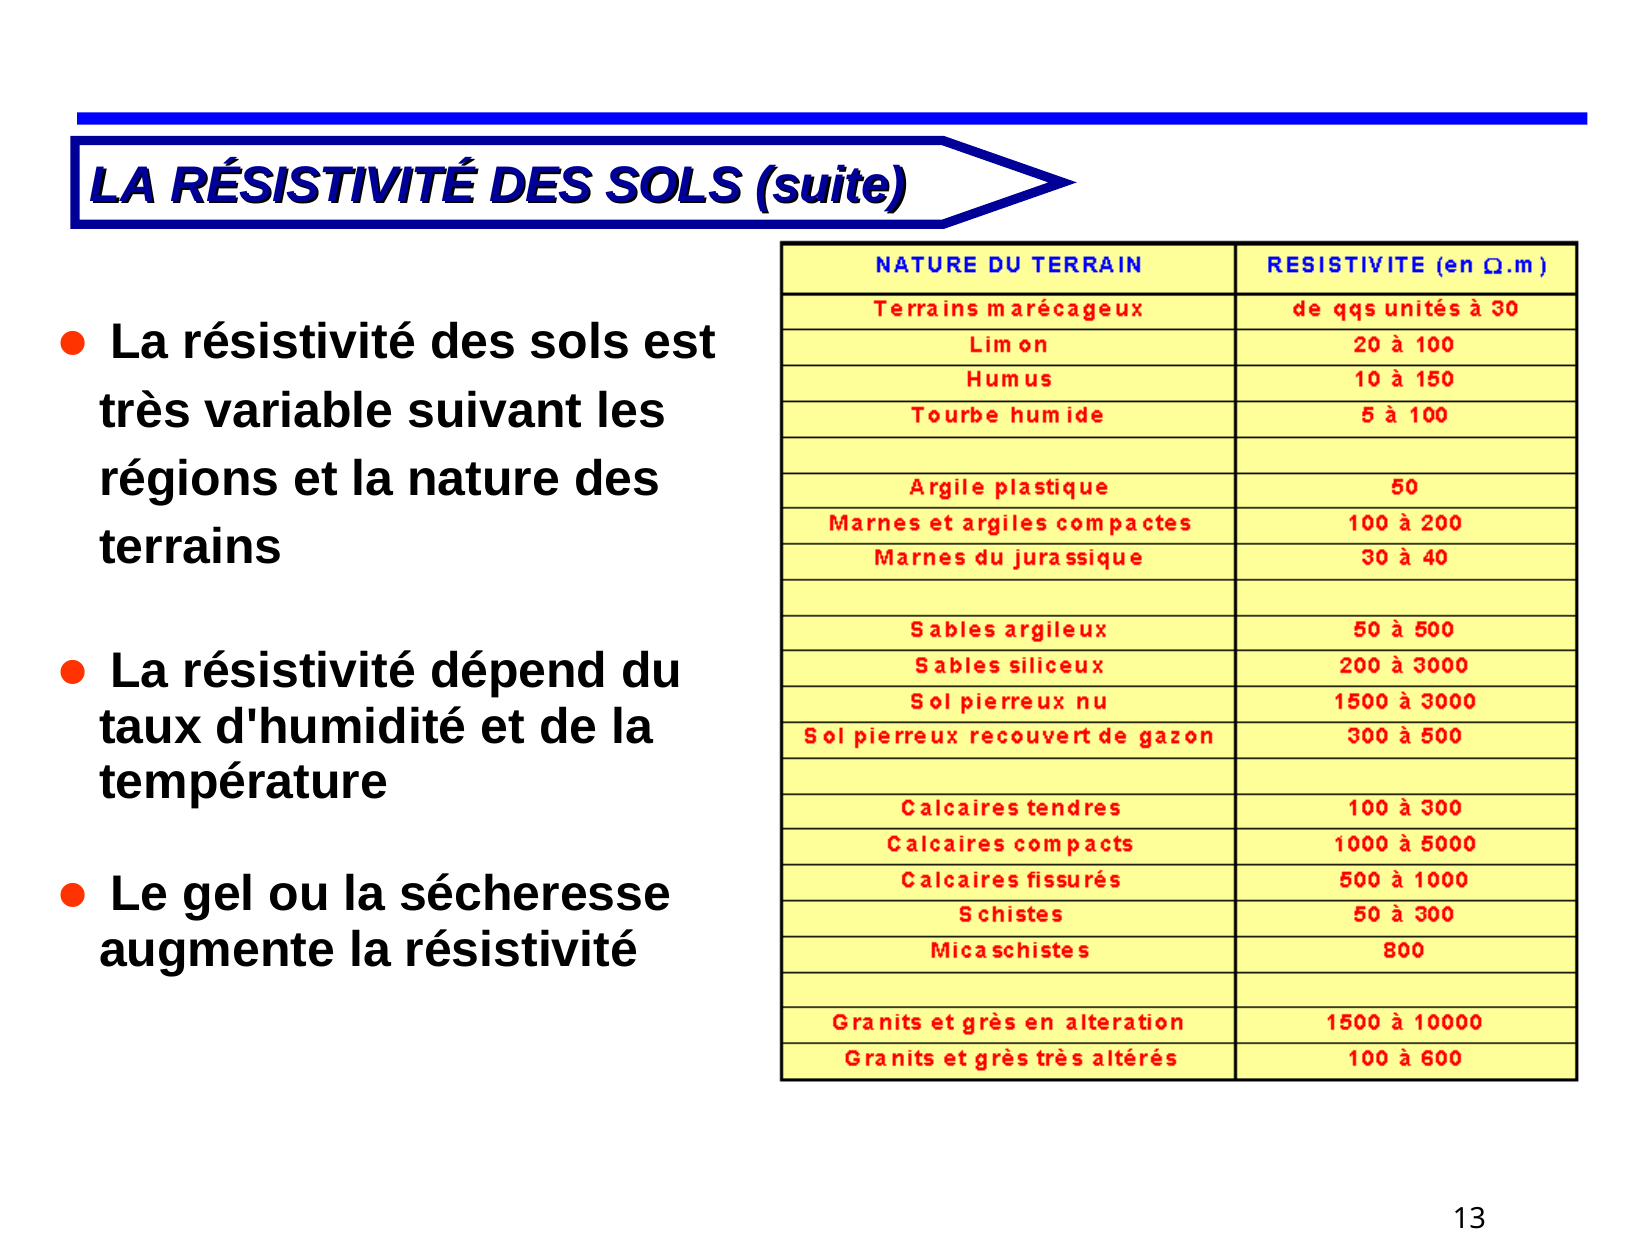

LA RÉSISTIVITÉ DES SOLS (suite)‏
 La résistivité des sols est
 très variable suivant les
 régions et la nature des
 terrains
 La résistivité dépend du
 taux d'humidité et de la
 température
 Le gel ou la sécheresse
 augmente la résistivité